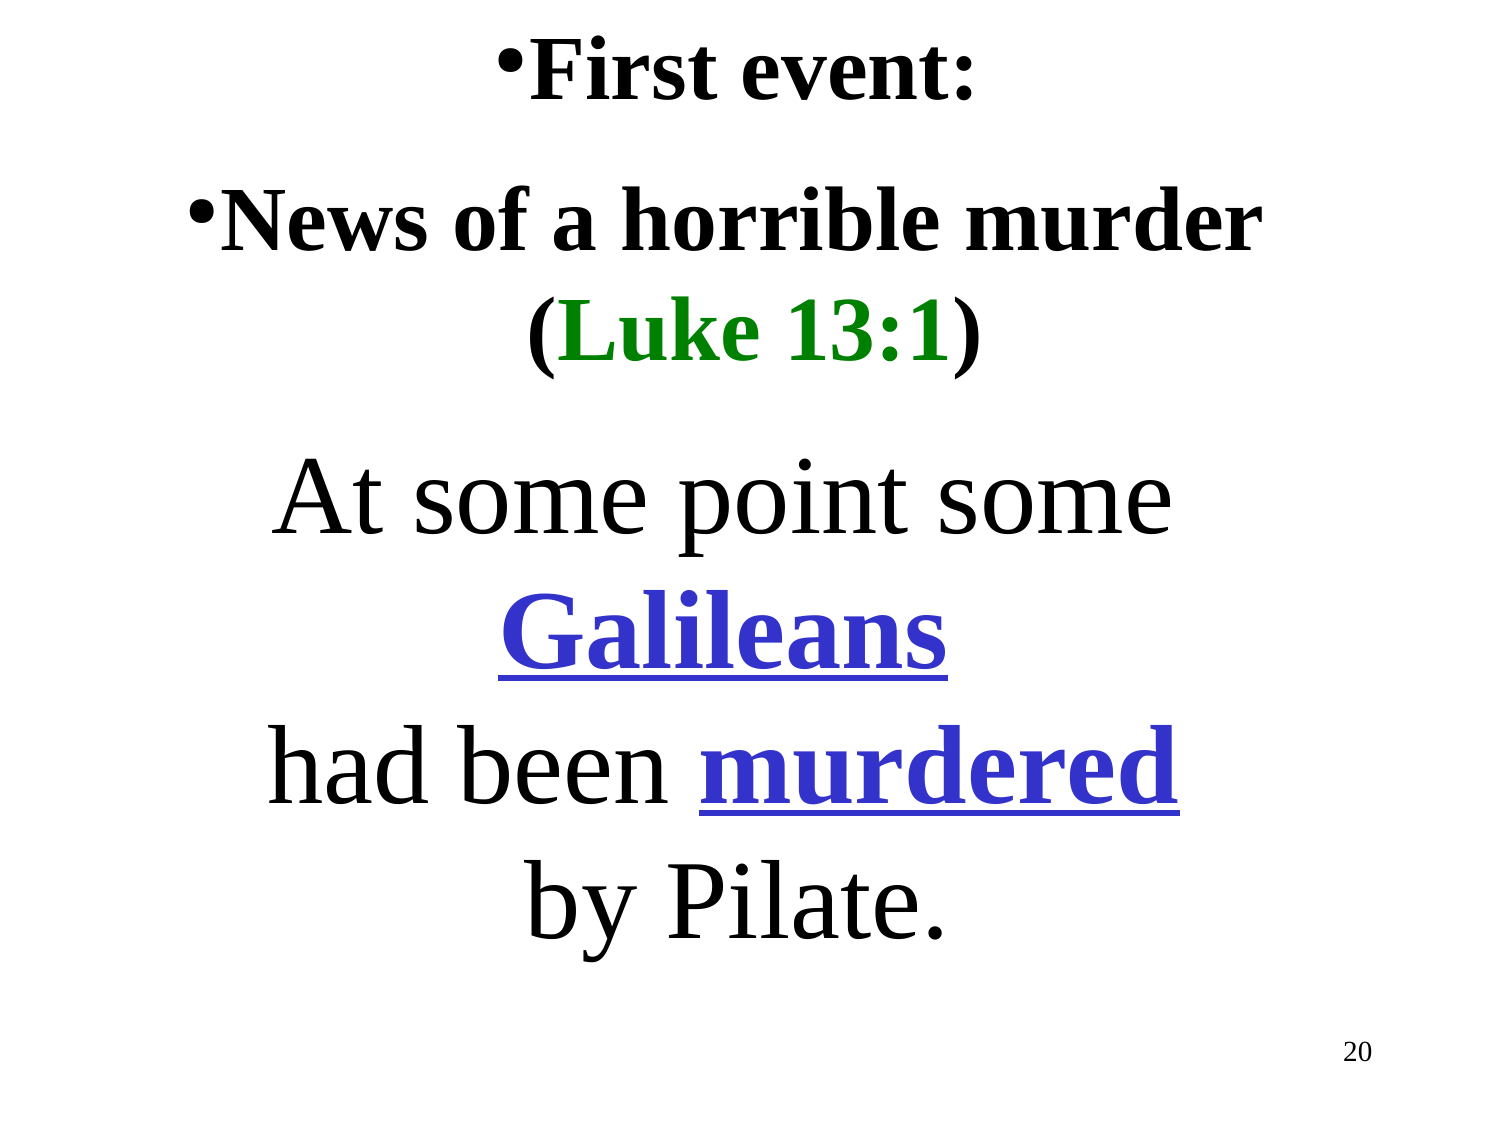

First event:
News of a horrible murder
(Luke 13:1)
At some point some
Galileans
had been murdered
by Pilate.